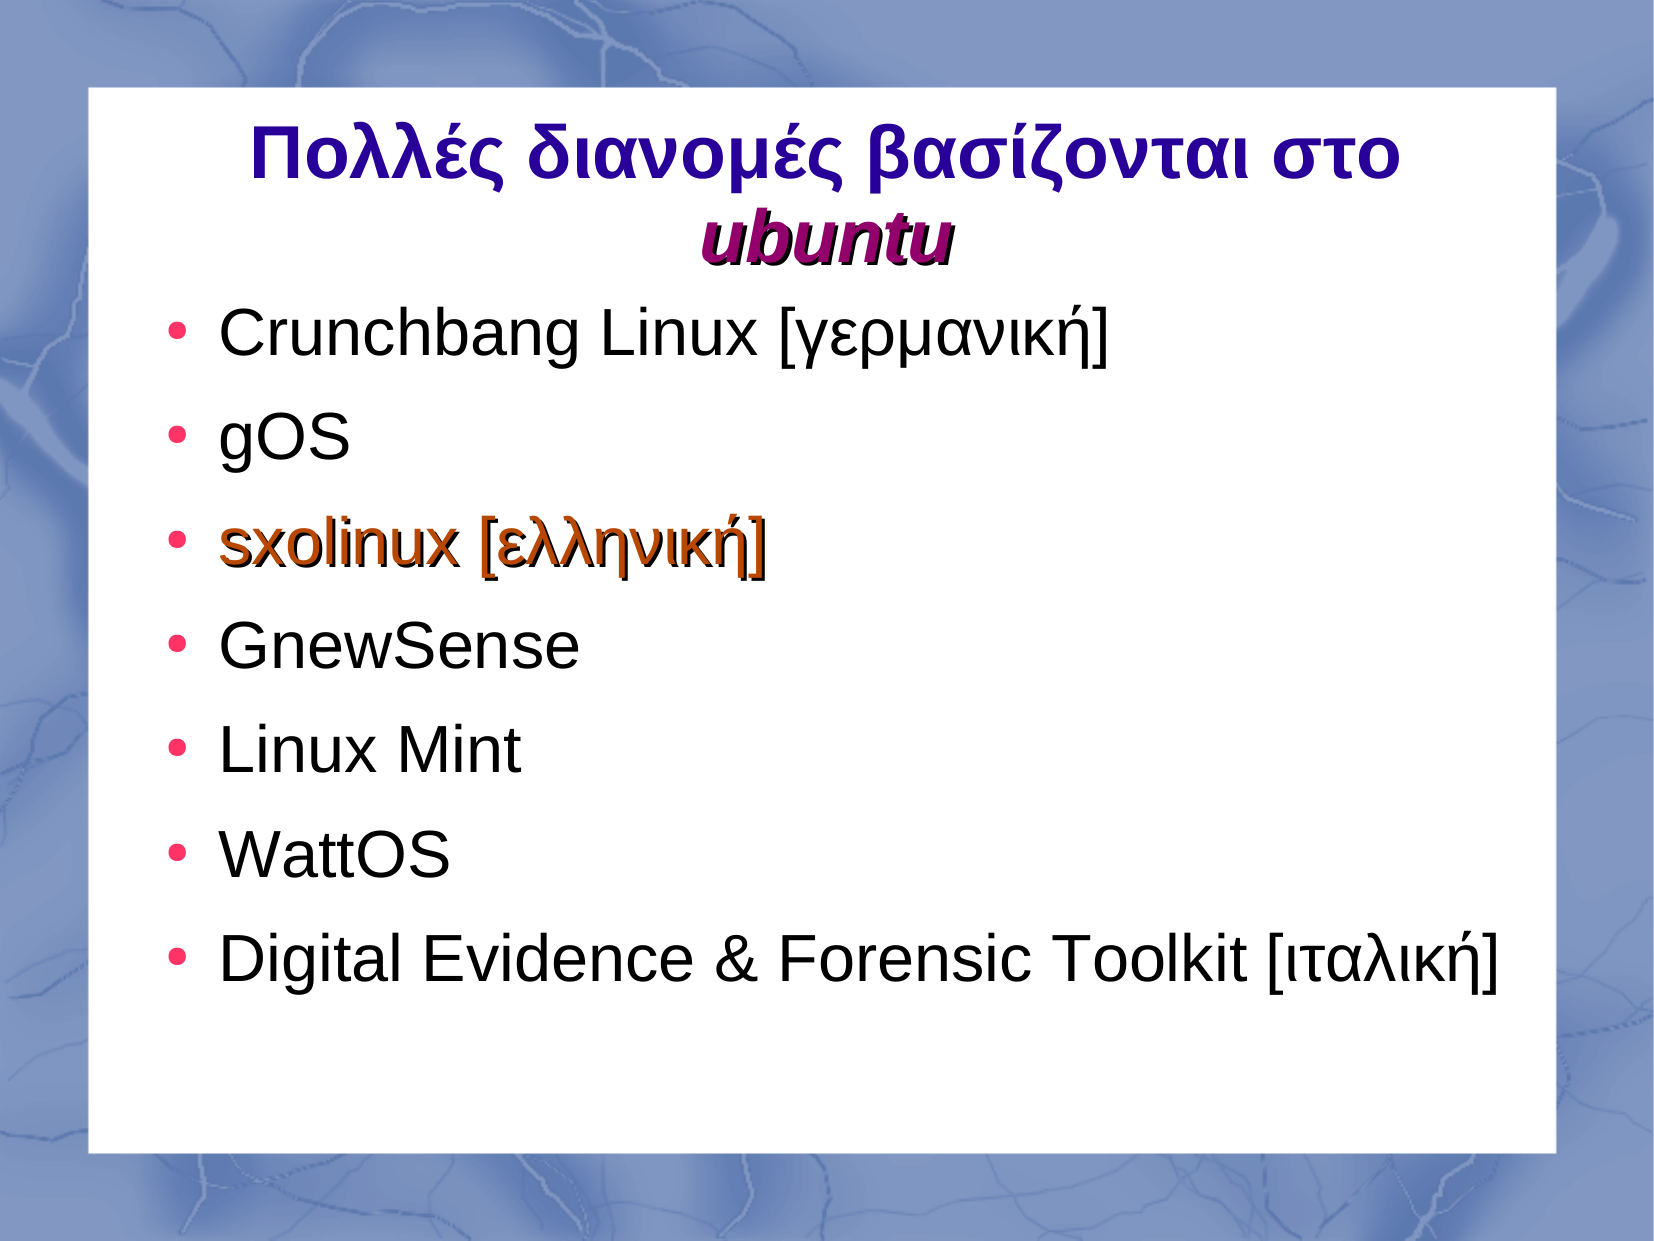

# Πολλές διανομές βασίζονται στο ubuntu
Crunchbang Linux [γερμανική]
gOS
sxolinux [ελληνική]
GnewSense
Linux Mint
WattOS
Digital Evidence & Forensic Toolkit [ιταλική]